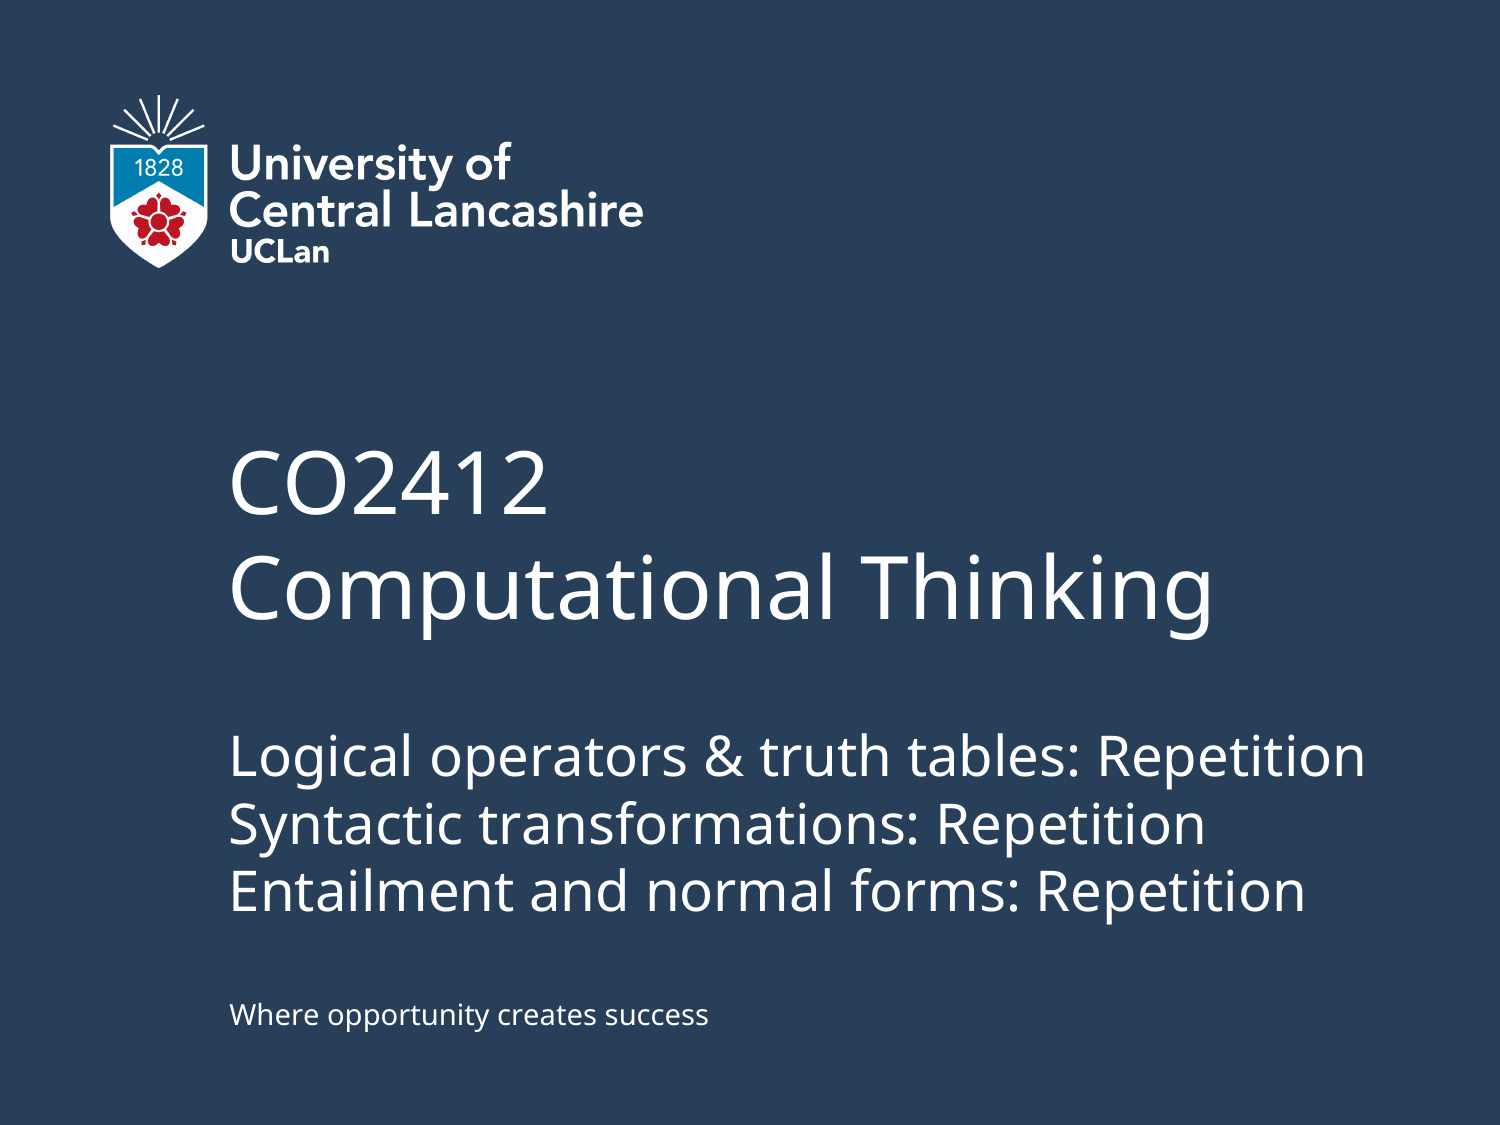

CO2412
Computational Thinking
Logical operators & truth tables: Repetition
Syntactic transformations: Repetition
Entailment and normal forms: Repetition